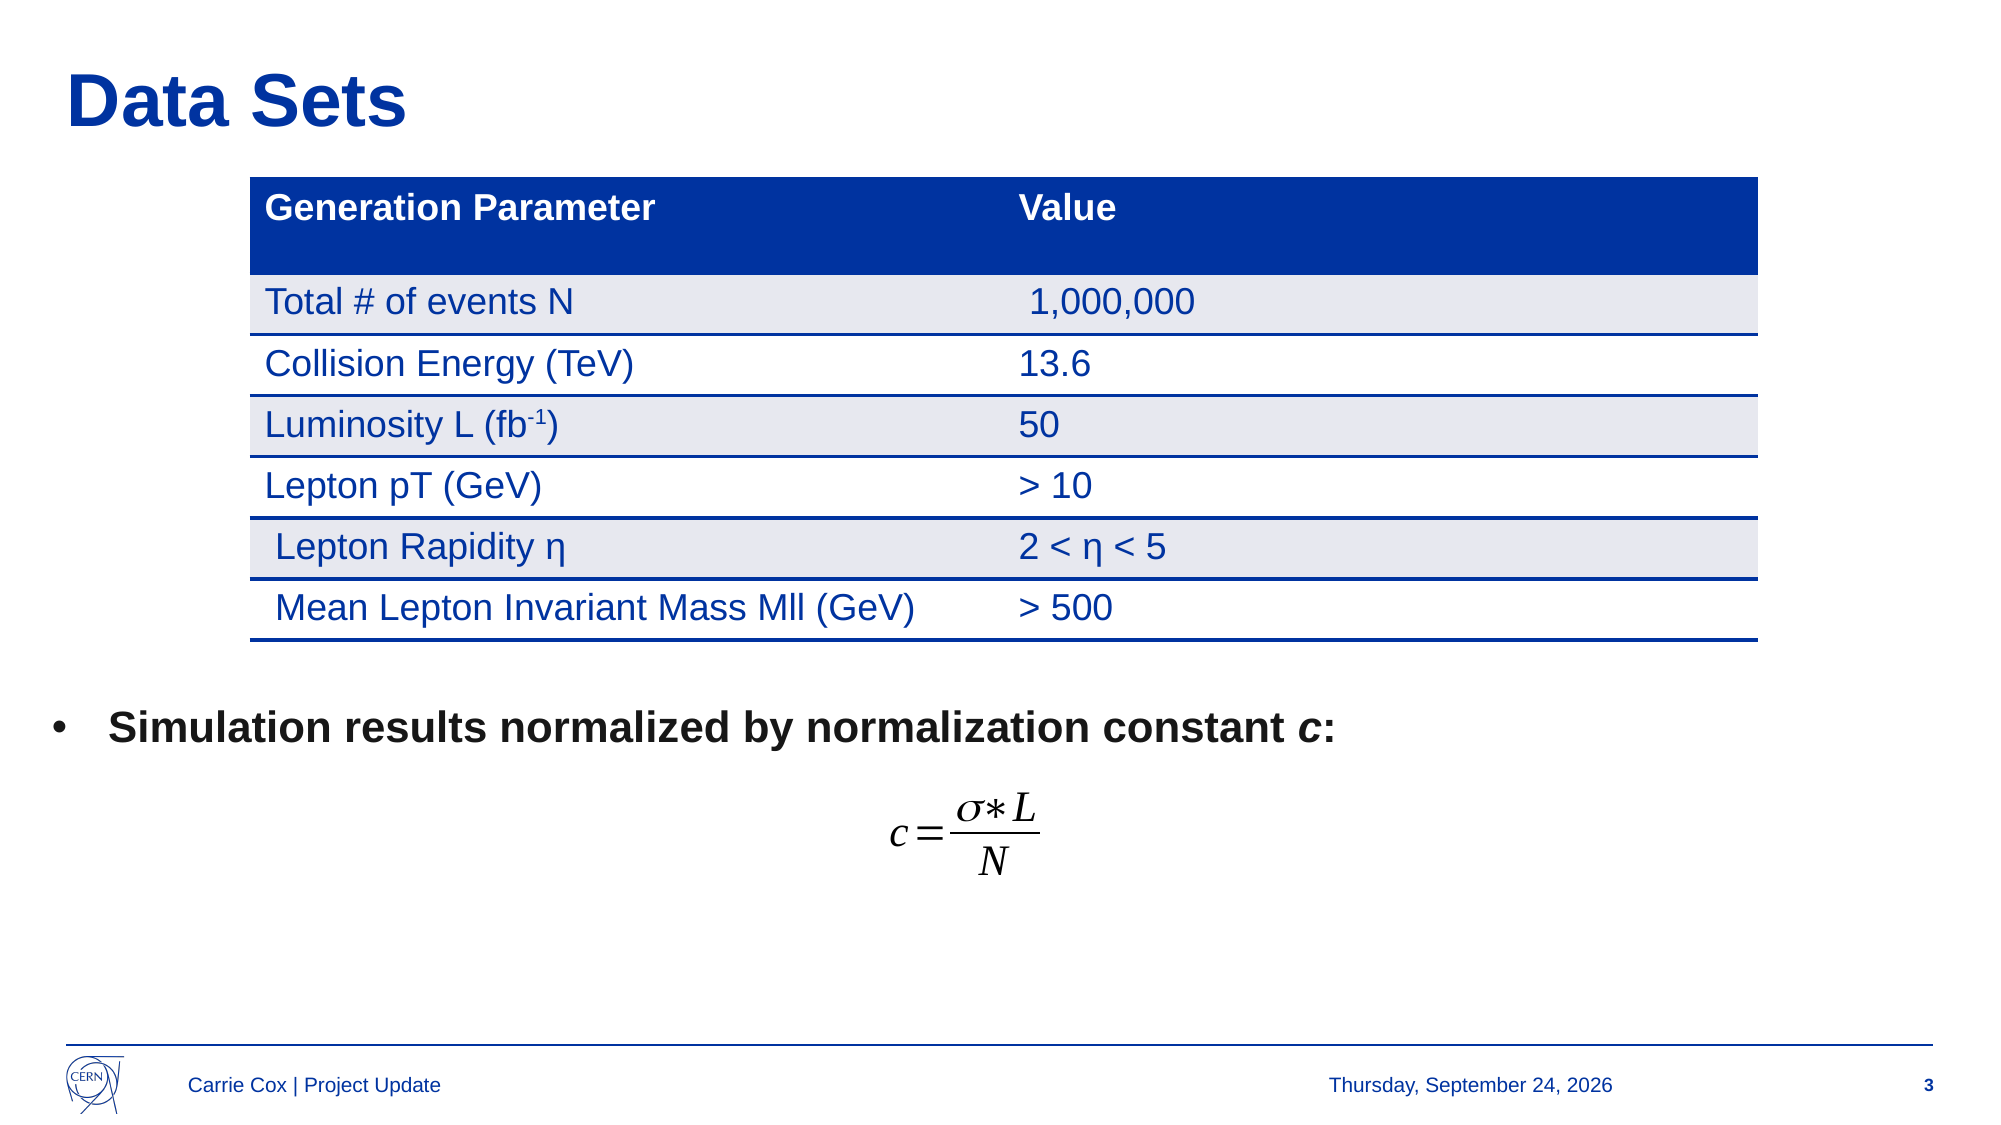

# Data Sets
| Generation Parameter | Value |
| --- | --- |
| Total # of events N | 1,000,000 |
| Collision Energy (TeV) | 13.6 |
| Luminosity L (fb-1) | 50 |
| Lepton pT (GeV) | > 10 |
| Lepton Rapidity η | 2 < η < 5 |
| Mean Lepton Invariant Mass Mll (GeV) | > 500 |
Simulation results normalized by normalization constant c:
Carrie Cox | Project Update